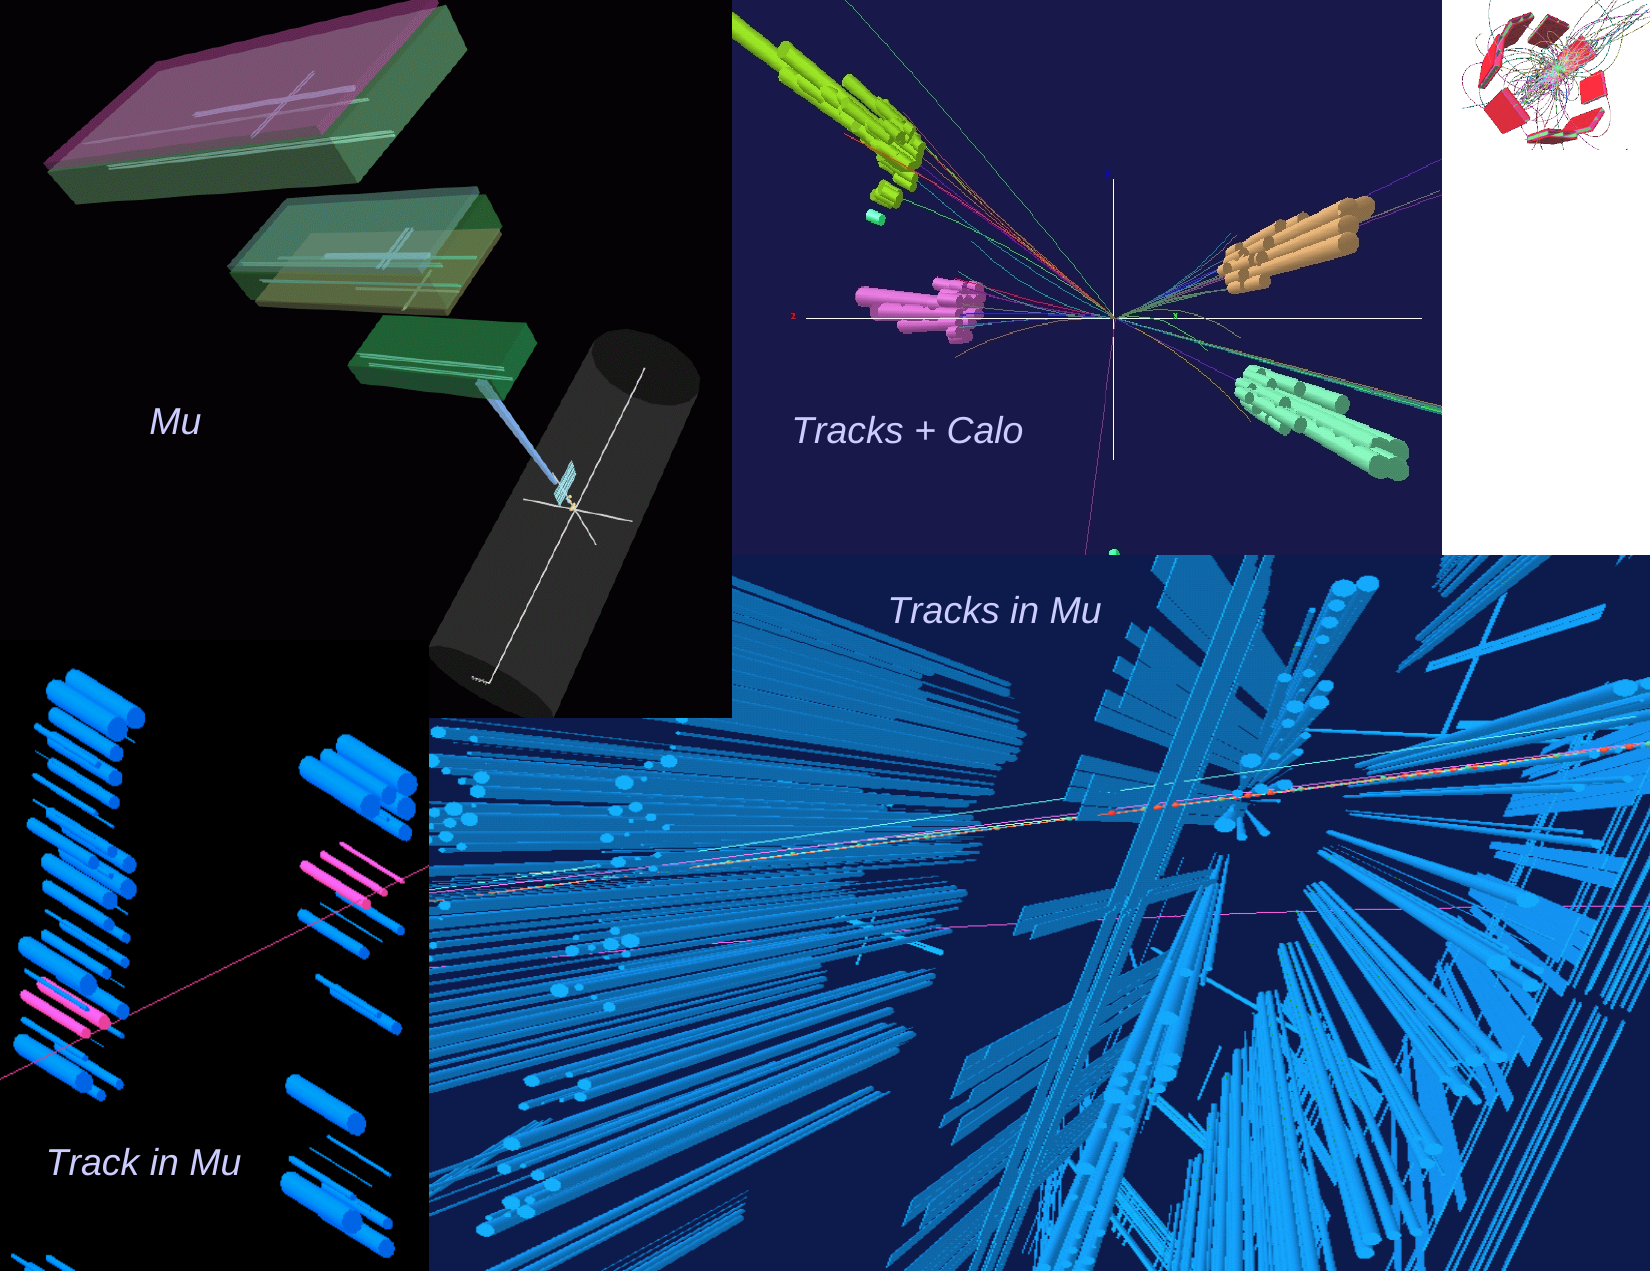

Mu
Tracks + Calo
Tracks in Mu
Track in Mu